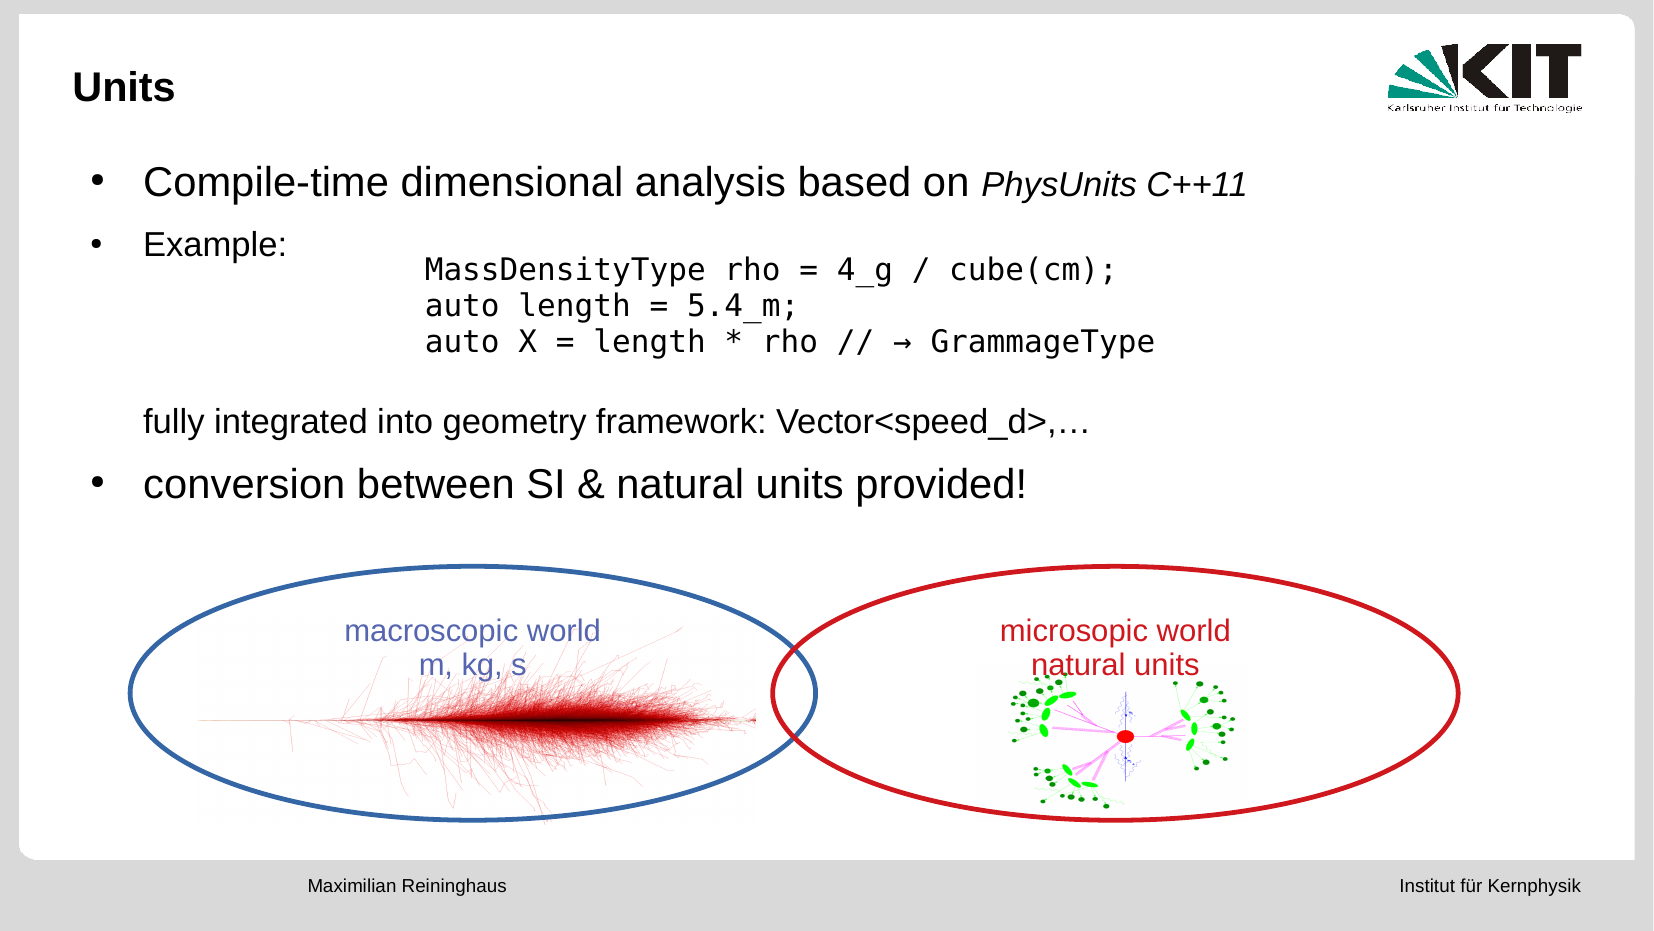

# Units
Compile-time dimensional analysis based on PhysUnits C++11
Example:
fully integrated into geometry framework: Vector<speed_d>,…
conversion between SI & natural units provided!
MassDensityType rho = 4_g / cube(cm);
auto length = 5.4_m;
auto X = length * rho // → GrammageType
macroscopic world
m, kg, s
microsopic world
natural units